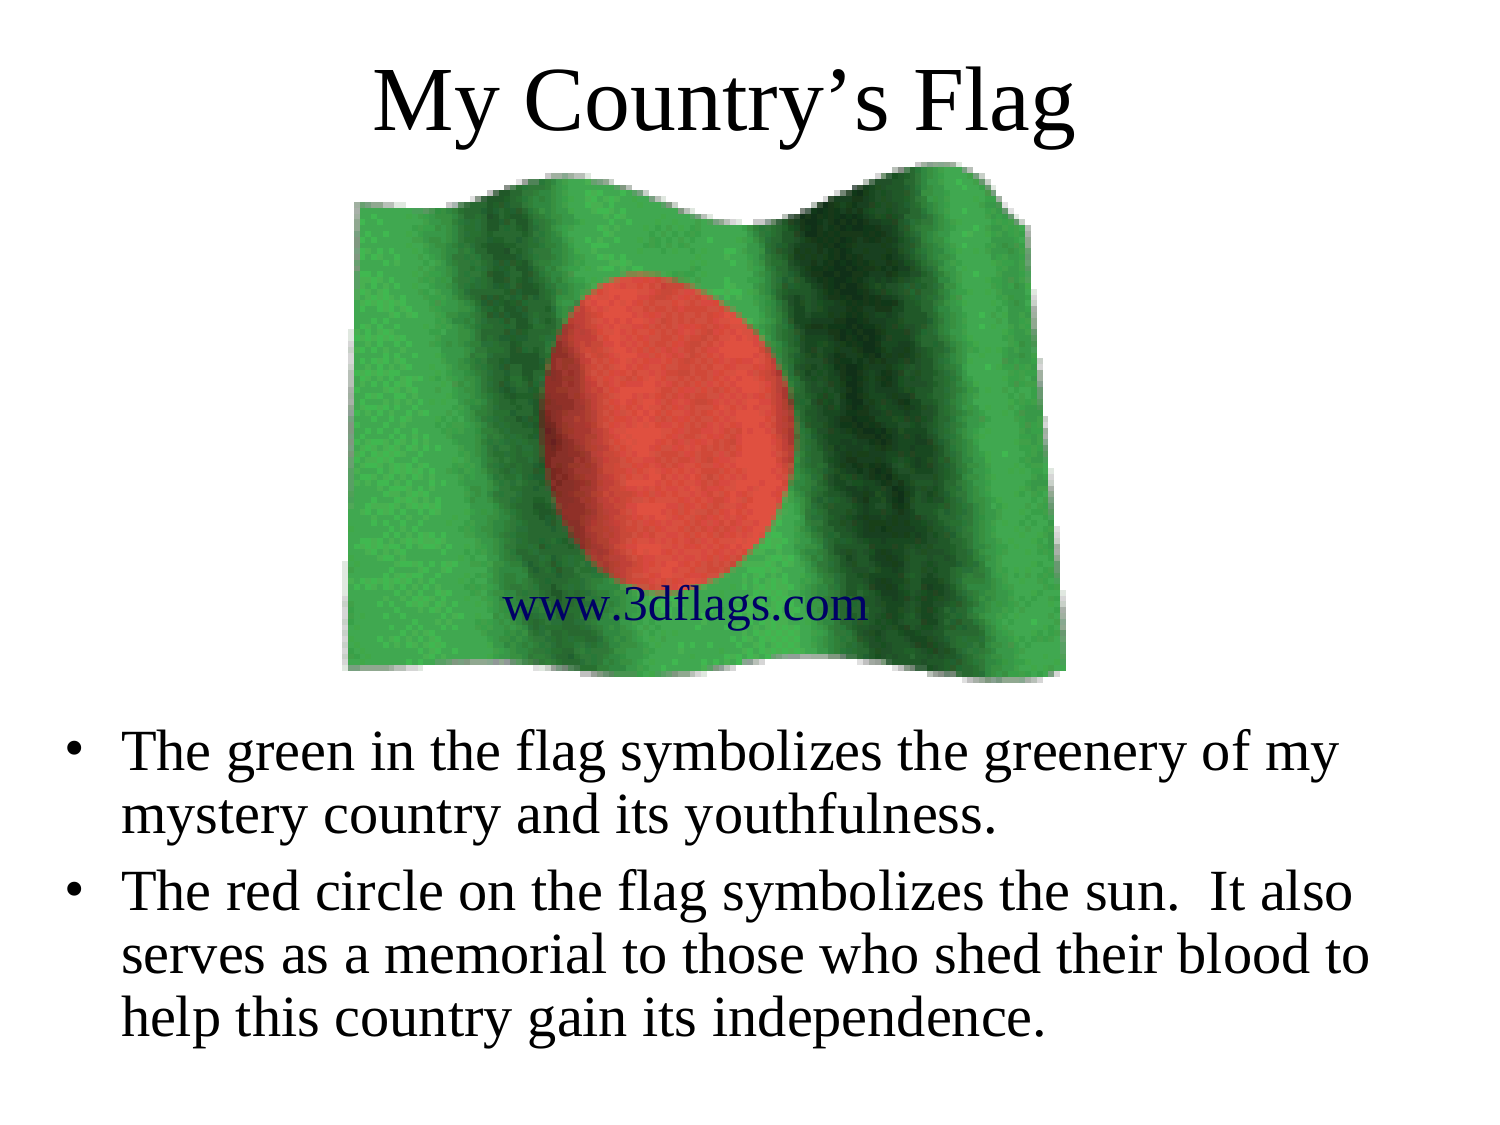

# My Country’s Flag
www.3dflags.com
The green in the flag symbolizes the greenery of my mystery country and its youthfulness.
The red circle on the flag symbolizes the sun. It also serves as a memorial to those who shed their blood to help this country gain its independence.